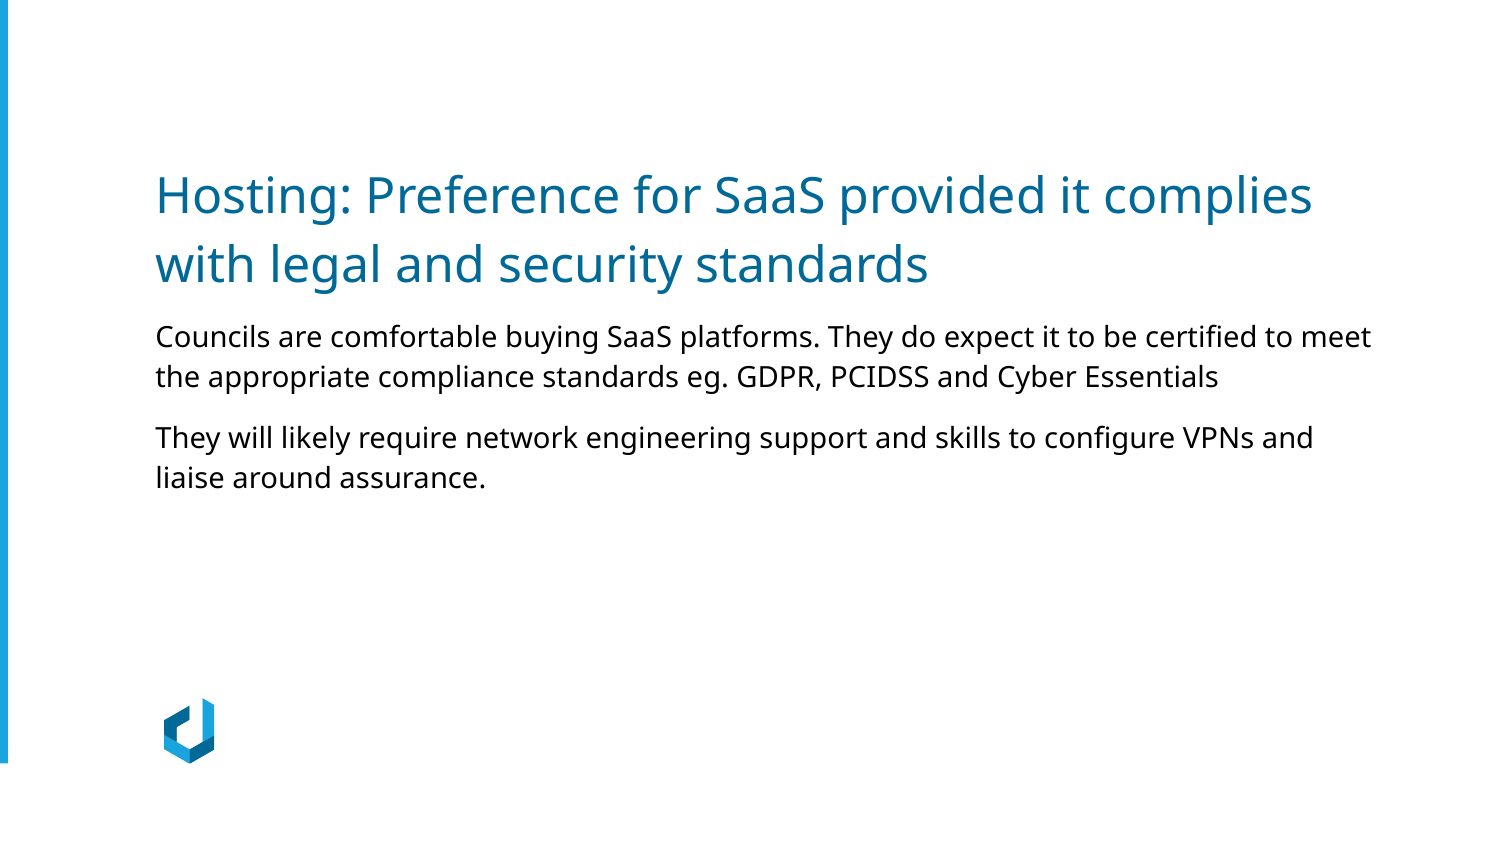

# Hosting: Preference for SaaS provided it complies with legal and security standards
Councils are comfortable buying SaaS platforms. They do expect it to be certified to meet the appropriate compliance standards eg. GDPR, PCIDSS and Cyber Essentials
They will likely require network engineering support and skills to configure VPNs and liaise around assurance.